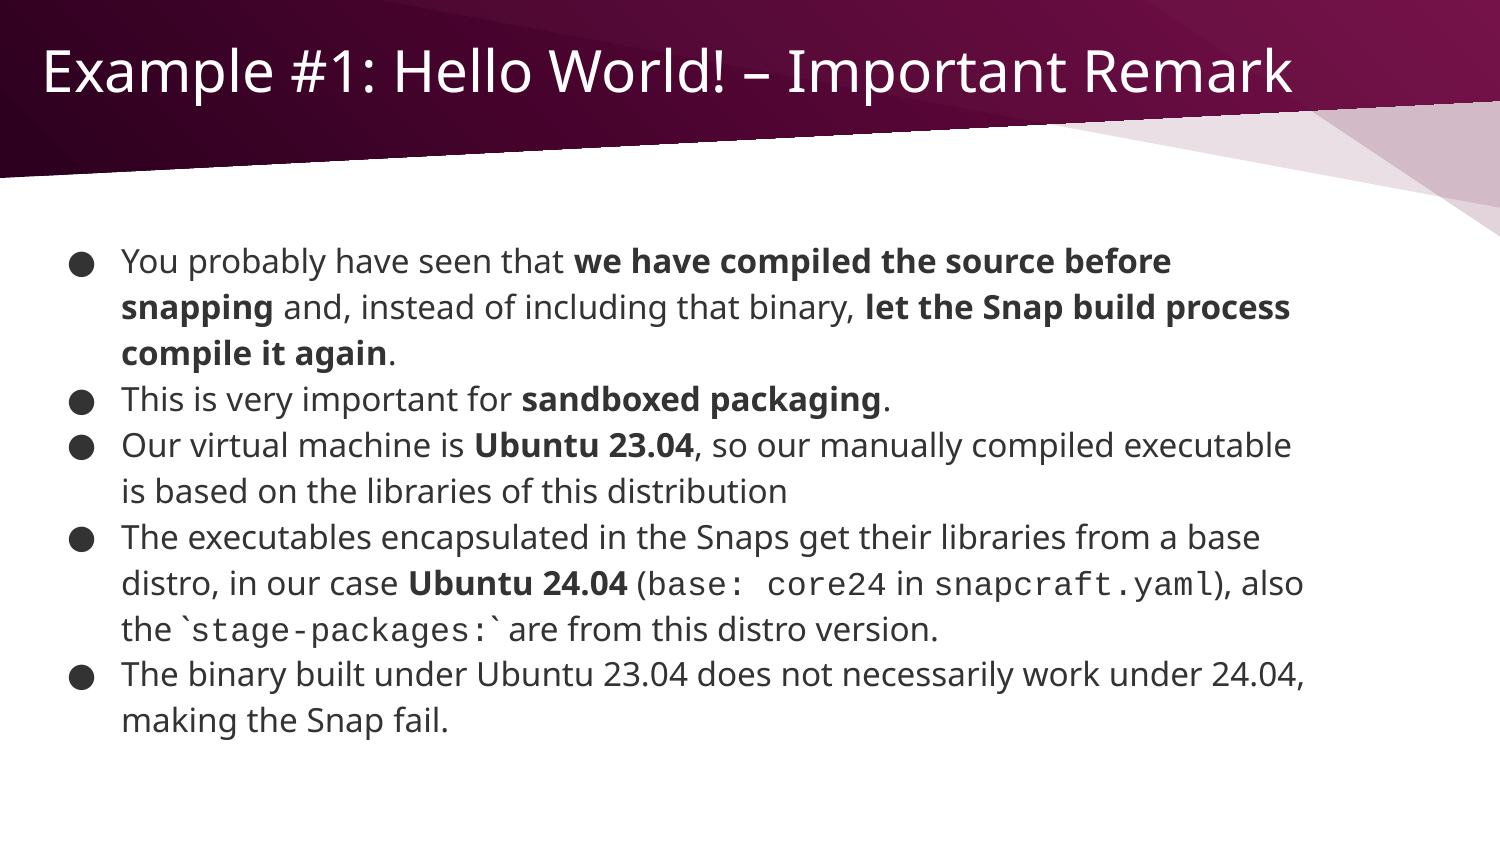

Example #1: Hello World! – Important Remark
# You probably have seen that we have compiled the source before snapping and, instead of including that binary, let the Snap build process compile it again.
This is very important for sandboxed packaging.
Our virtual machine is Ubuntu 23.04, so our manually compiled executable is based on the libraries of this distribution
The executables encapsulated in the Snaps get their libraries from a base distro, in our case Ubuntu 24.04 (base: core24 in snapcraft.yaml), also the `stage-packages:` are from this distro version.
The binary built under Ubuntu 23.04 does not necessarily work under 24.04, making the Snap fail.